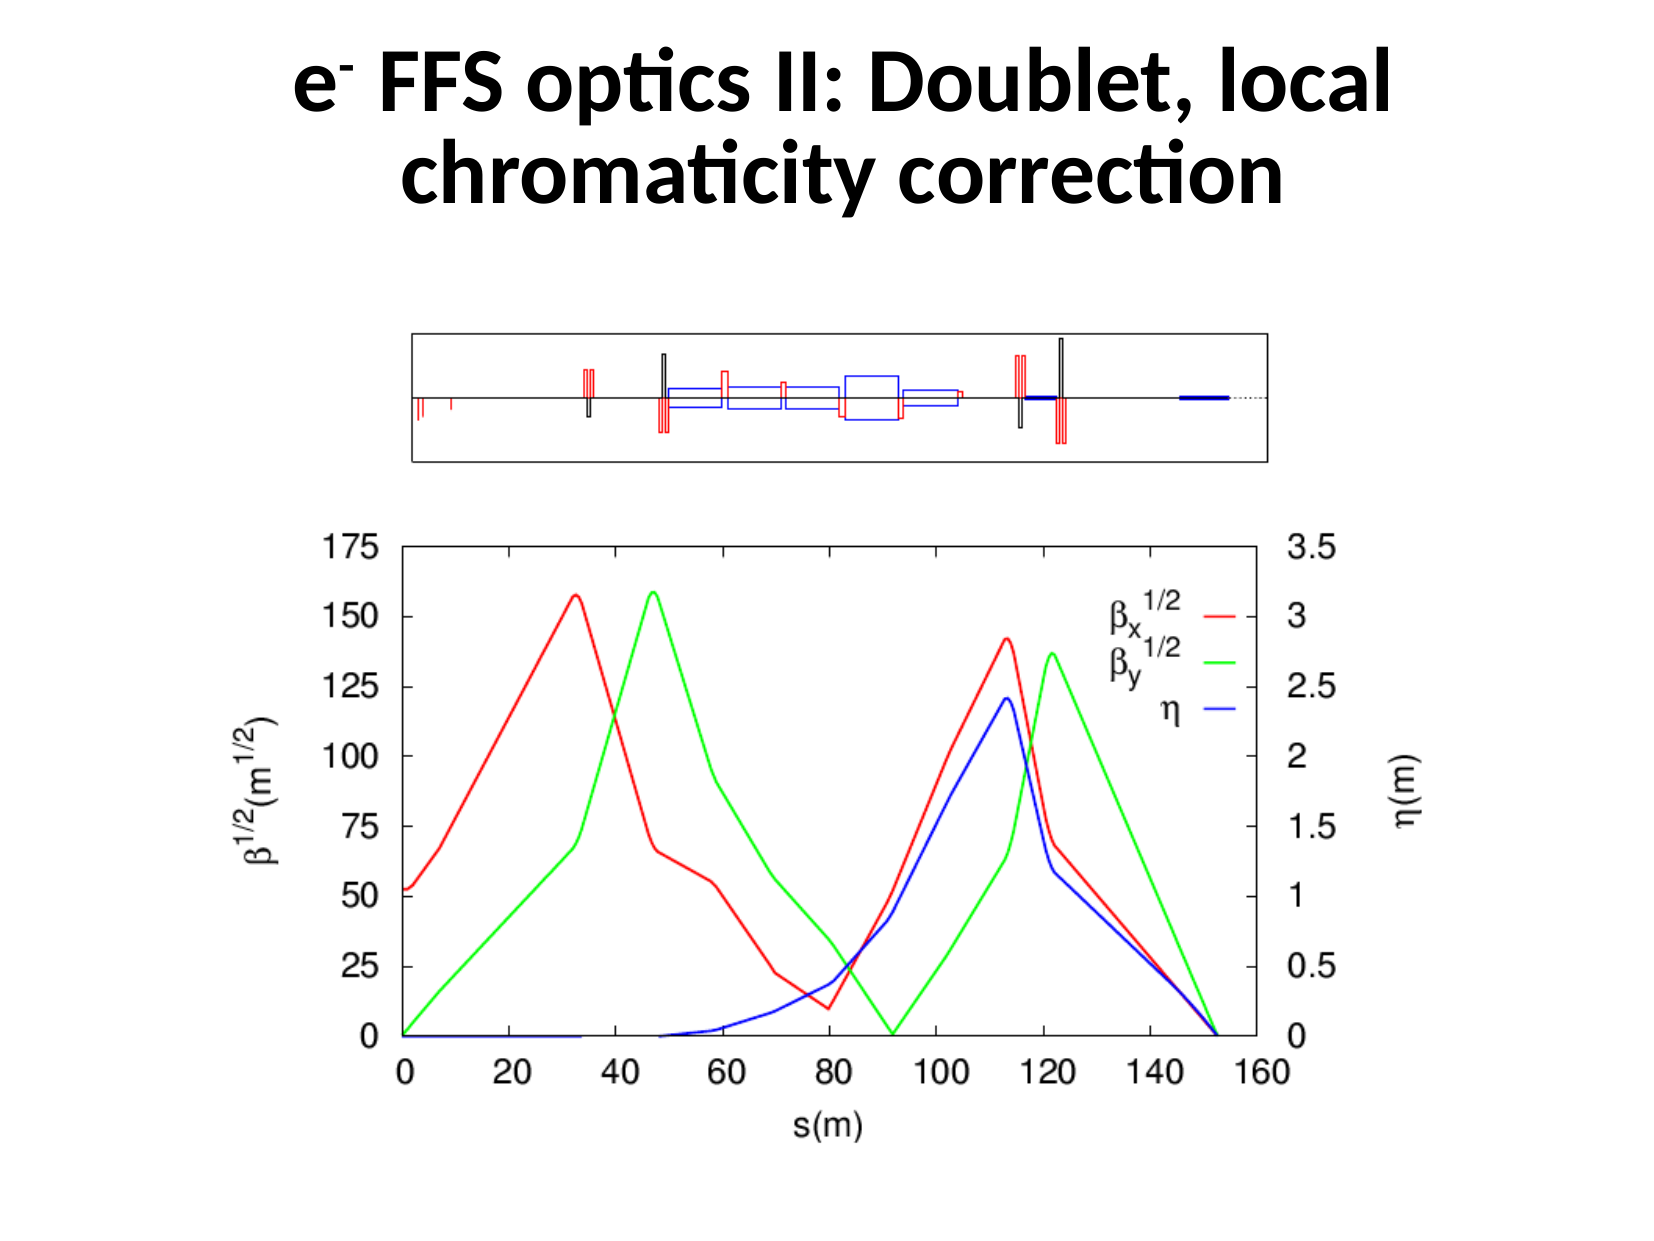

e- FFS optics II: Doublet, local chromaticity correction